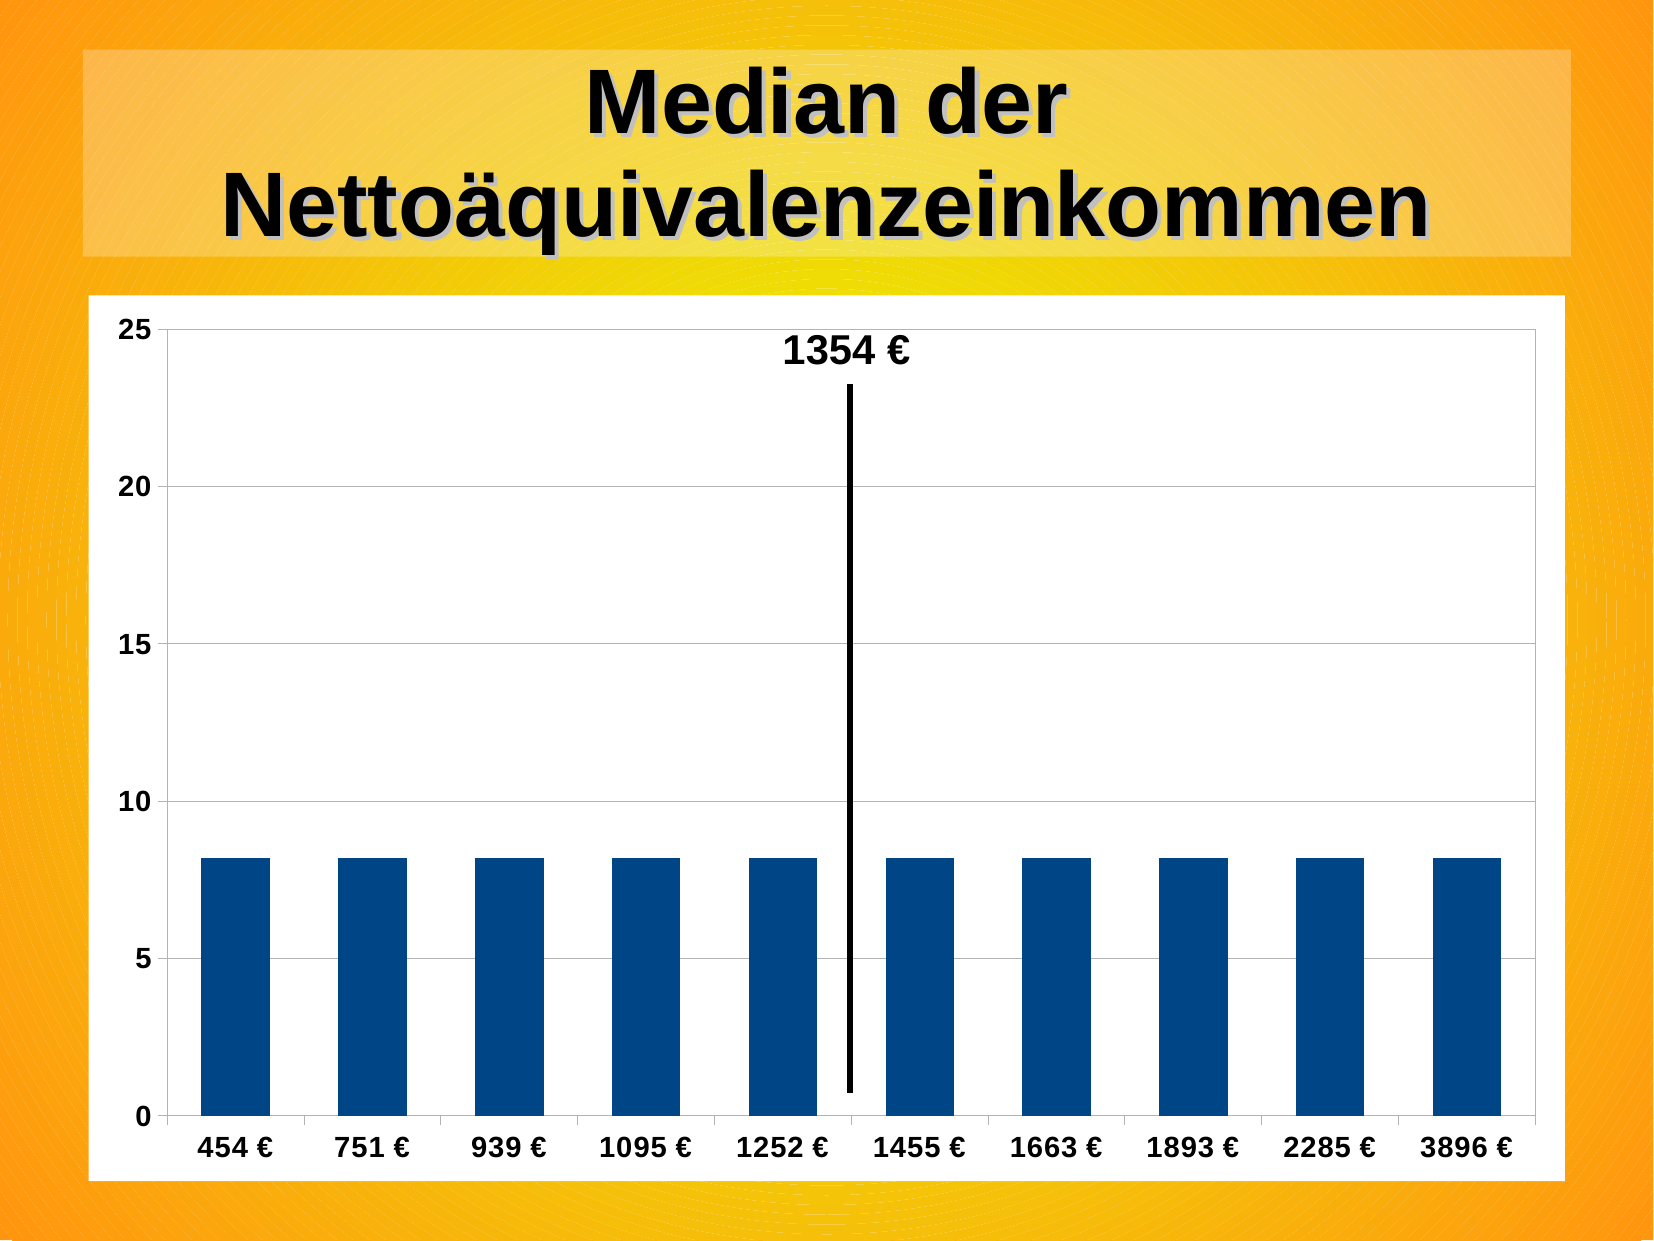

# Median der Nettoäquivalenzeinkommen
### Chart
| Category | Zeile 1 |
|---|---|
| 454 € | 8.2 |
| 751 € | 8.2 |
| 939 € | 8.2 |
| 1095 € | 8.2 |
| 1252 € | 8.2 |
| 1455 € | 8.2 |
| 1663 € | 8.2 |
| 1893 € | 8.2 |
| 2285 € | 8.2 |
| 3896 € | 8.2 |1354 €